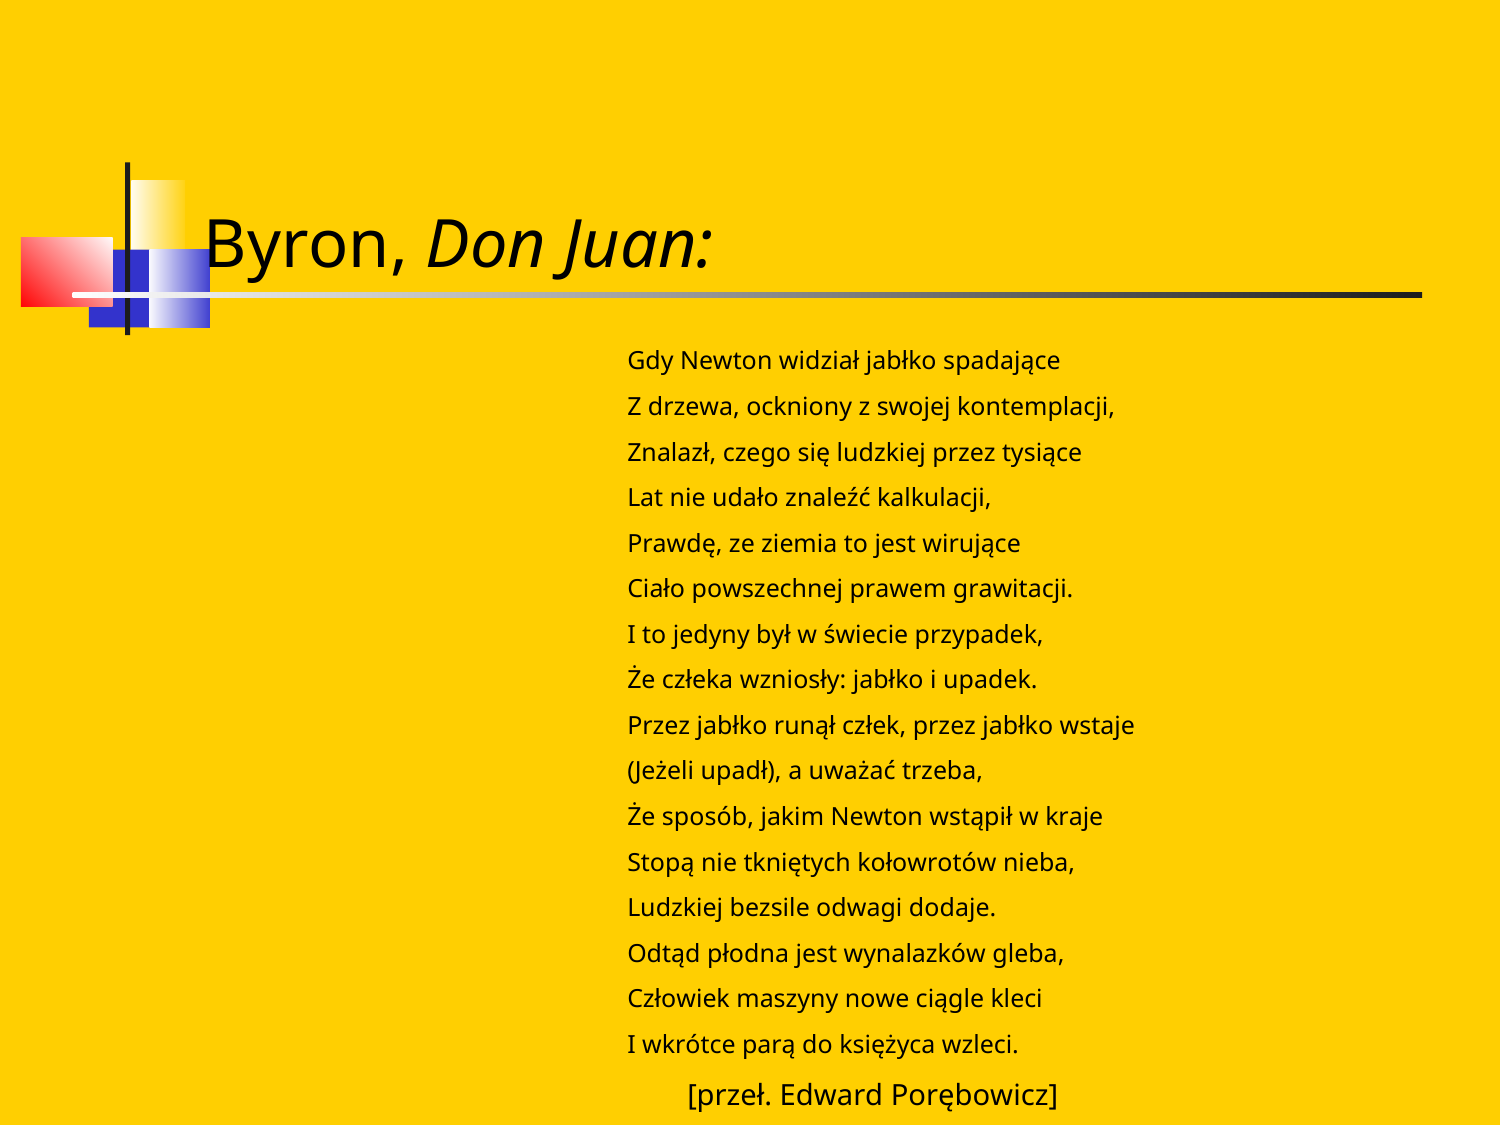

# Byron, Don Juan:
Gdy Newton widział jabłko spadające
Z drzewa, ockniony z swojej kontemplacji,
Znalazł, czego się ludzkiej przez tysiące
Lat nie udało znaleźć kalkulacji,
Prawdę, ze ziemia to jest wirujące
Ciało powszechnej prawem grawitacji.
I to jedyny był w świecie przypadek,
Że człeka wzniosły: jabłko i upadek.
Przez jabłko runął człek, przez jabłko wstaje
(Jeżeli upadł), a uważać trzeba,
Że sposób, jakim Newton wstąpił w kraje
Stopą nie tkniętych kołowrotów nieba,
Ludzkiej bezsile odwagi dodaje.
Odtąd płodna jest wynalazków gleba,
Człowiek maszyny nowe ciągle kleci
I wkrótce parą do księżyca wzleci.
 [przeł. Edward Porębowicz]